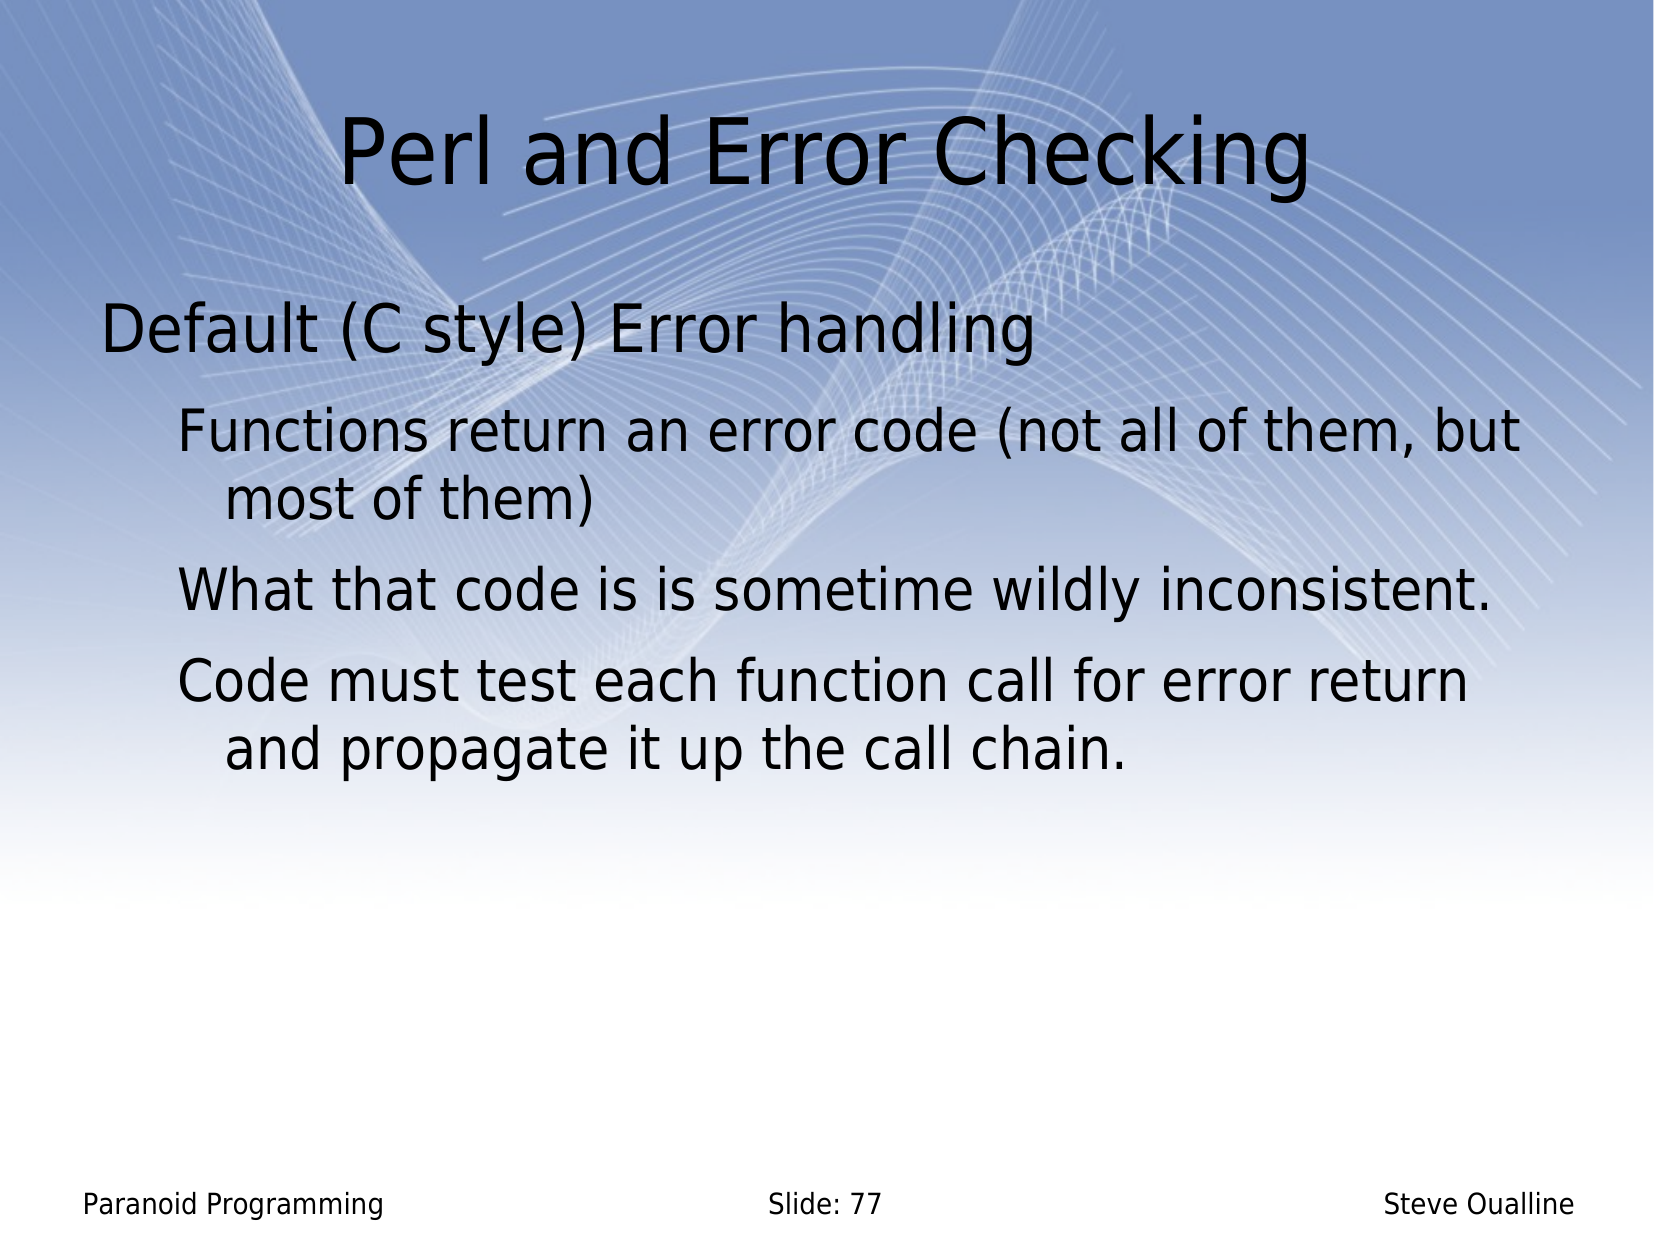

# Perl and Error Checking
Default (C style) Error handling
Functions return an error code (not all of them, but most of them)
What that code is is sometime wildly inconsistent.
Code must test each function call for error return and propagate it up the call chain.
Paranoid Programming
Steve Oualline
77